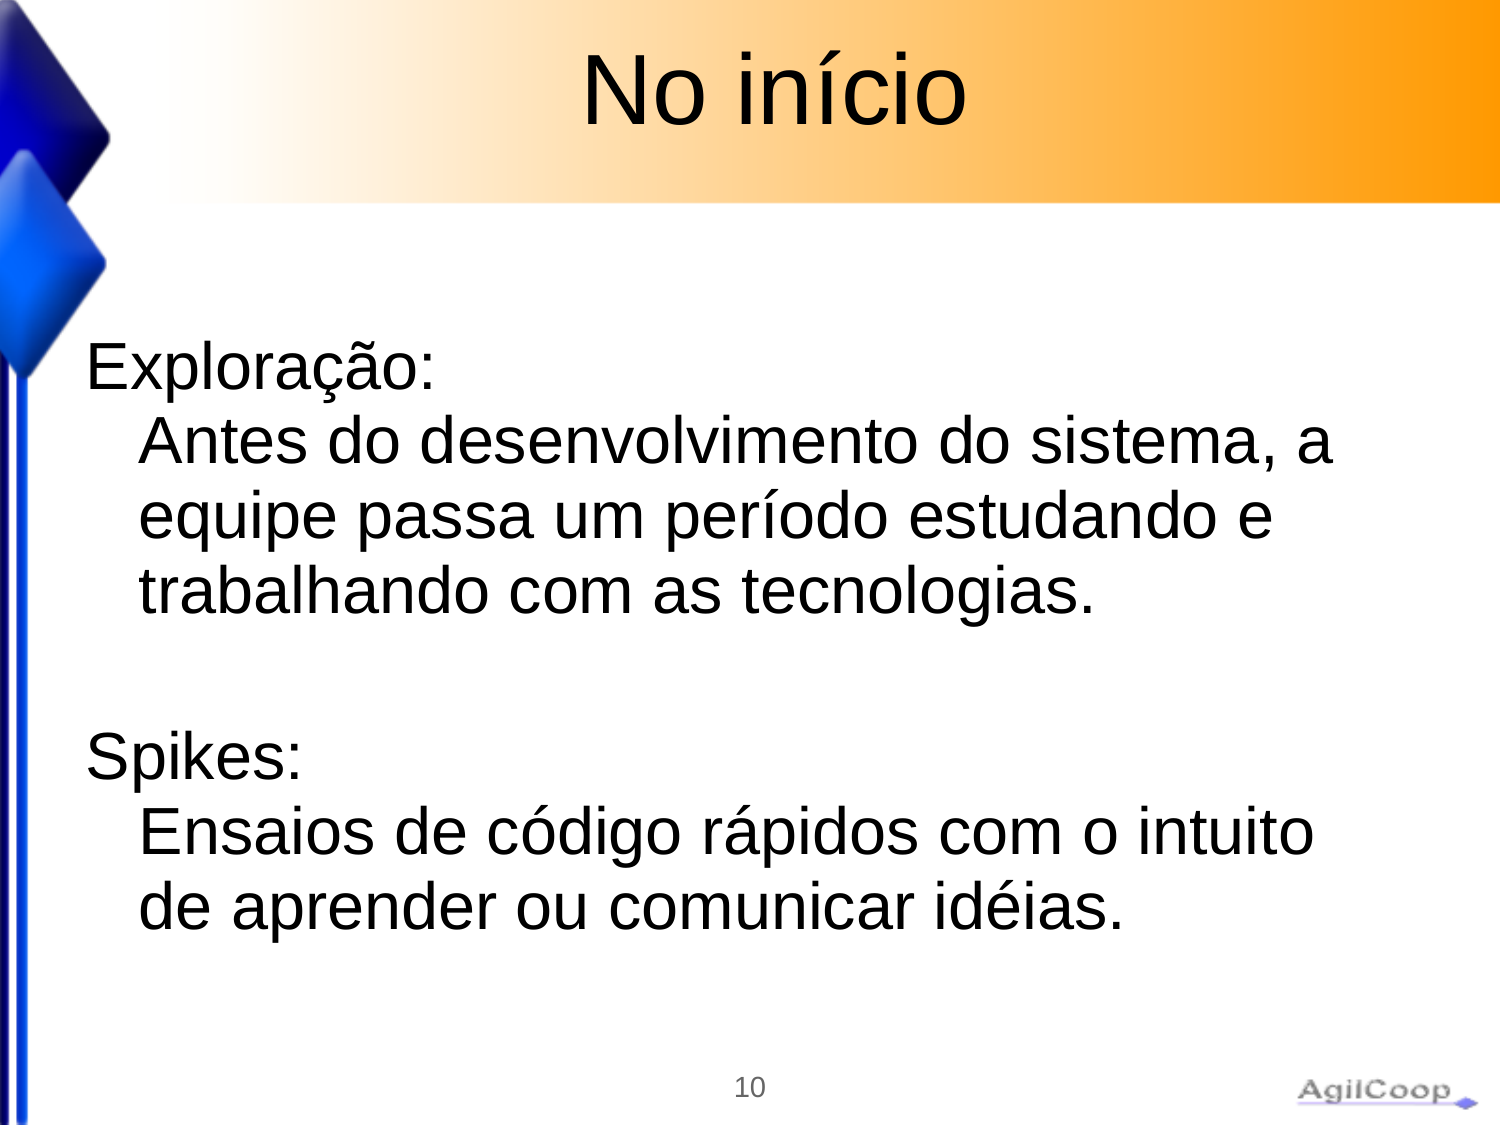

# No início
Exploração:
Antes do desenvolvimento do sistema, a equipe passa um período estudando e trabalhando com as tecnologias.
Spikes:
Ensaios de código rápidos com o intuito de aprender ou comunicar idéias.
10